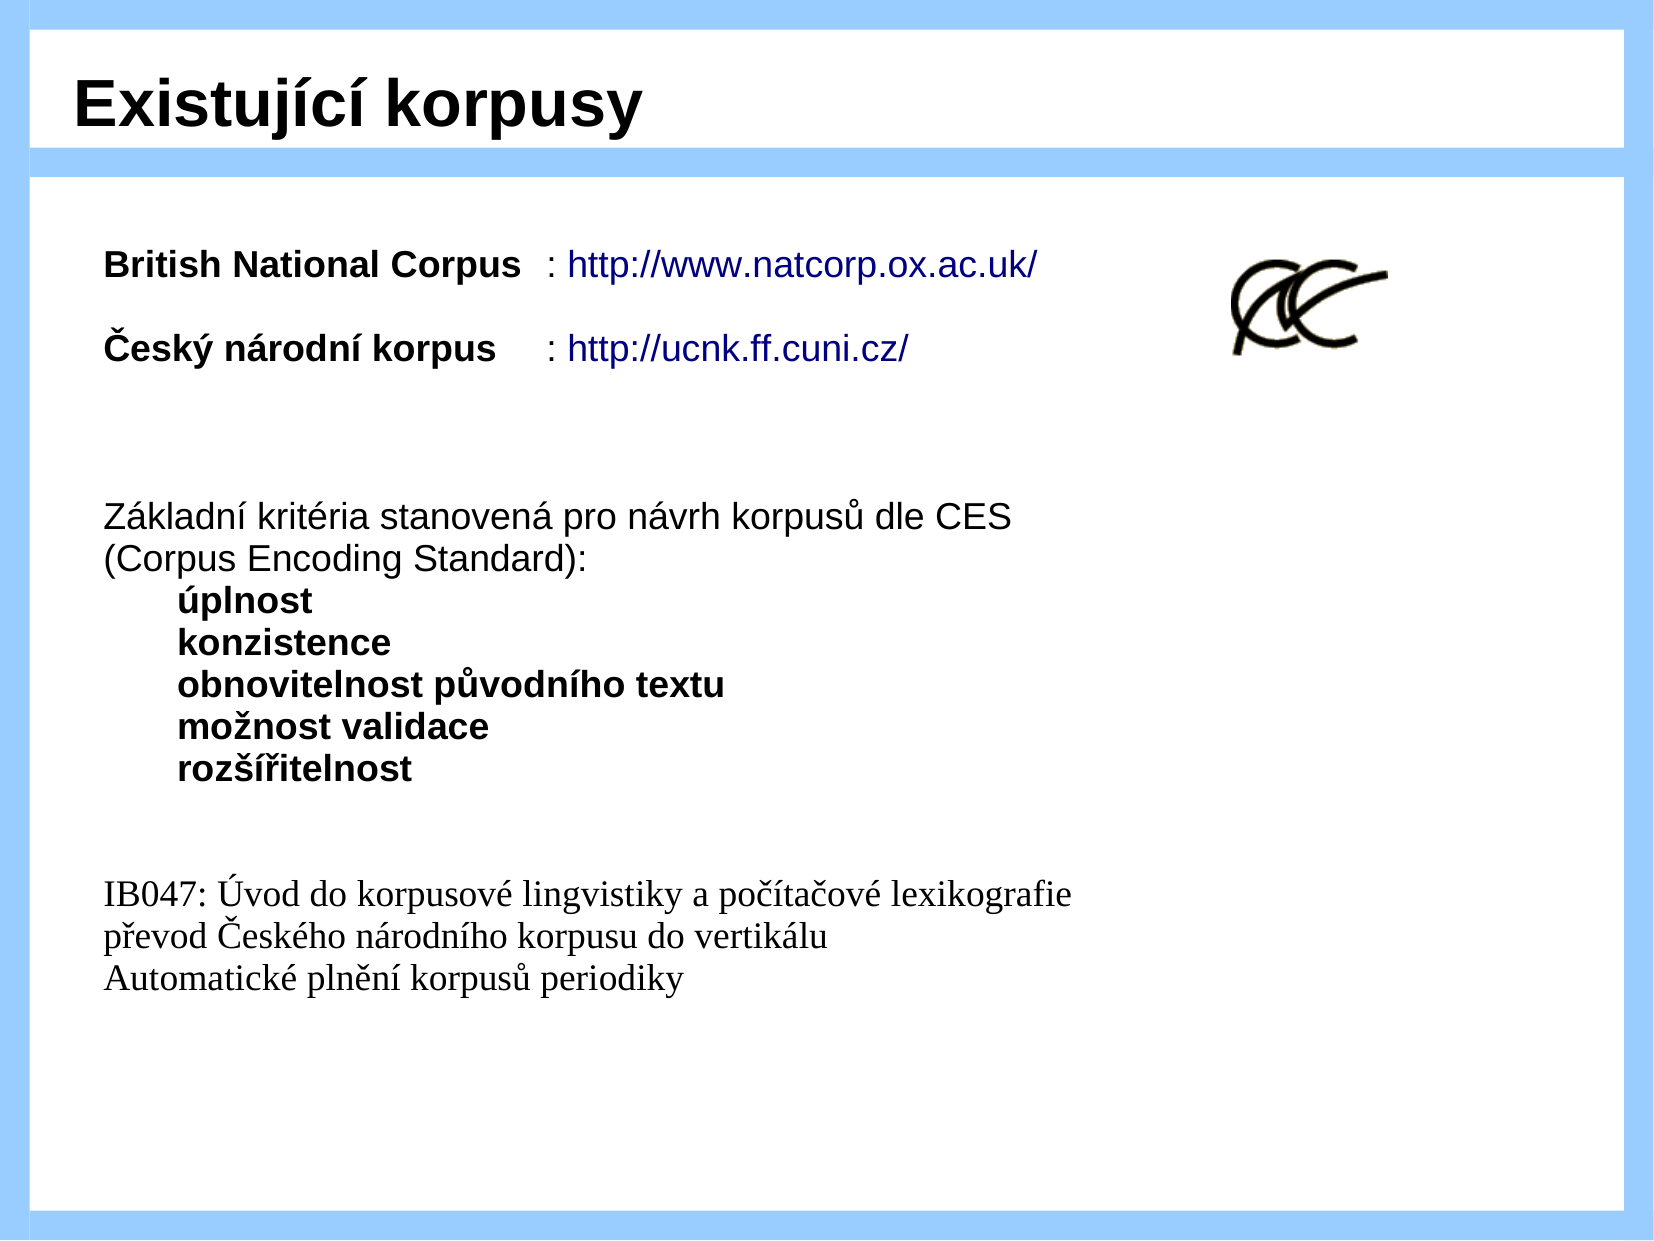

Existující korpusy
British National Corpus	: http://www.natcorp.ox.ac.uk/
Český národní korpus	: http://ucnk.ff.cuni.cz/
Základní kritéria stanovená pro návrh korpusů dle CES
(Corpus Encoding Standard):
	úplnost
	konzistence
	obnovitelnost původního textu
	možnost validace
	rozšířitelnost
IB047: Úvod do korpusové lingvistiky a počítačové lexikografie
převod Českého národního korpusu do vertikálu
Automatické plnění korpusů periodiky